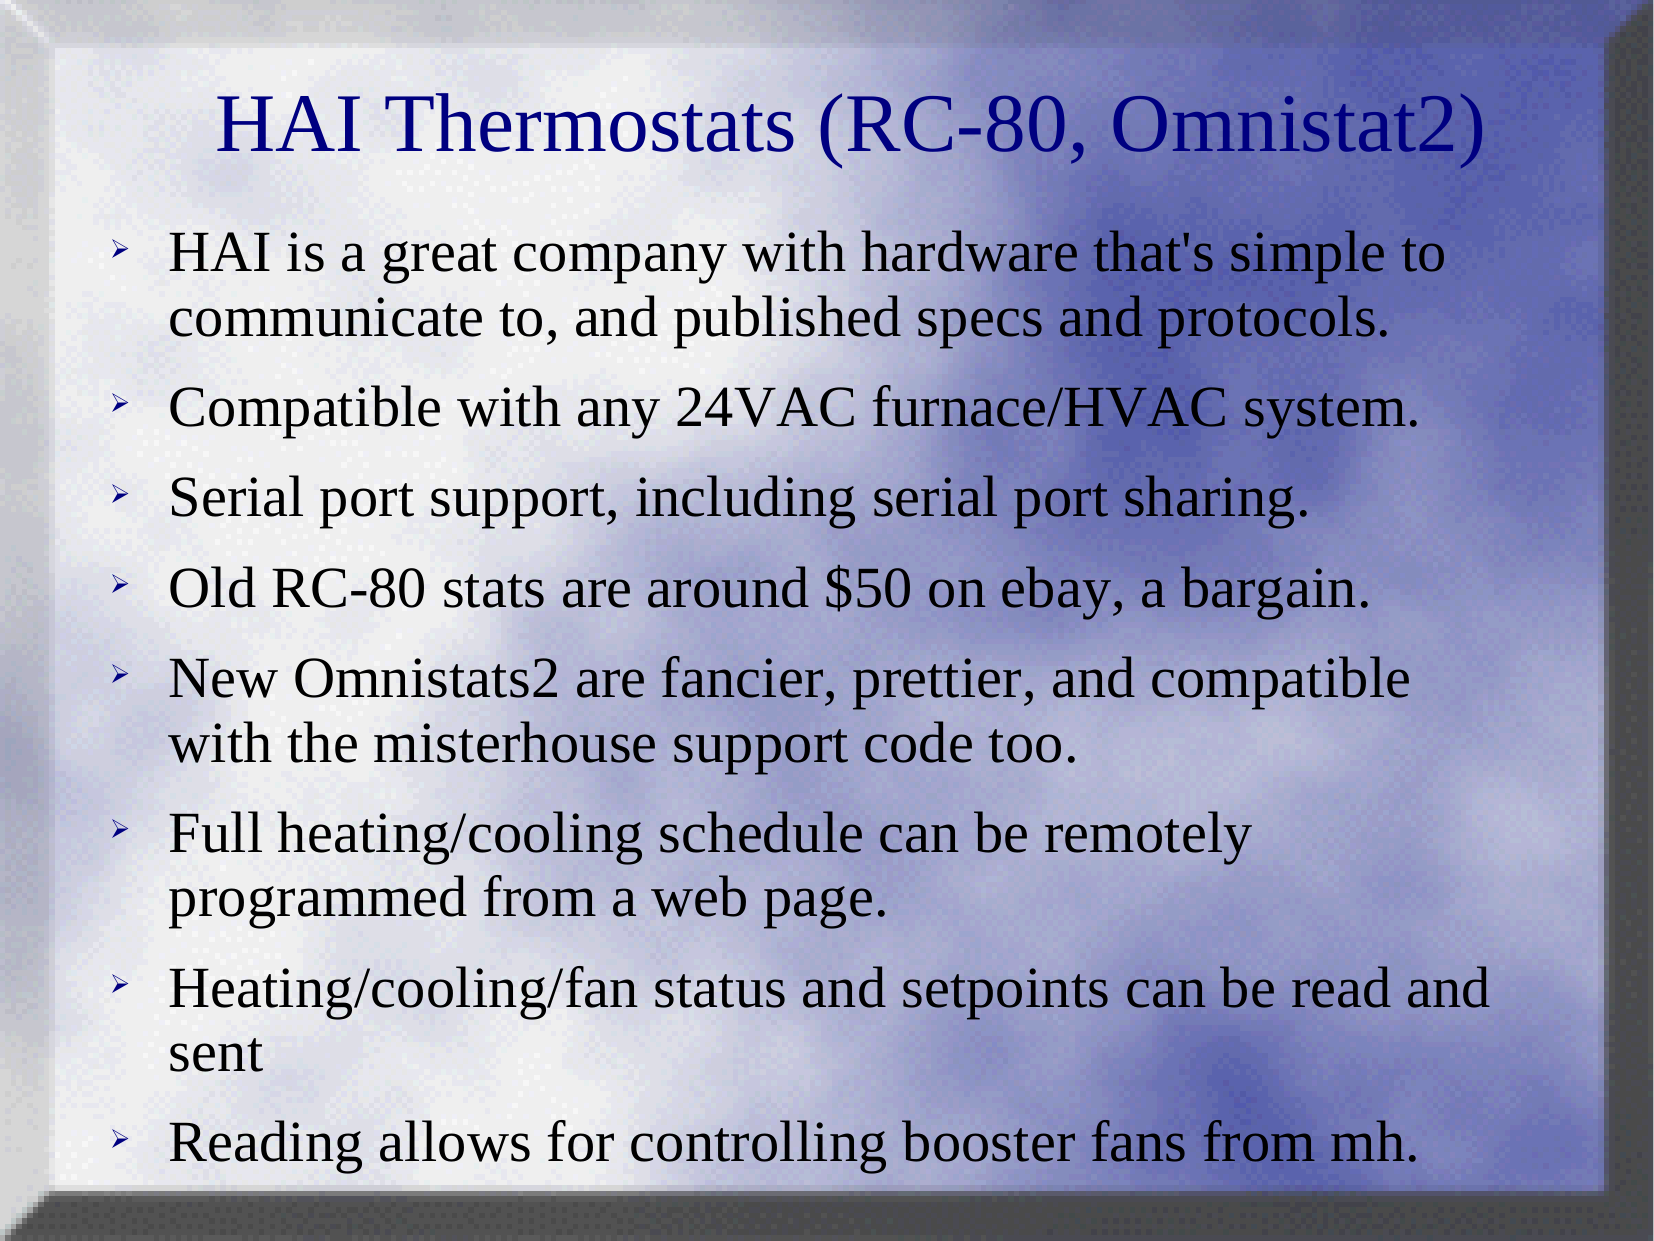

# HAI Thermostats (RC-80, Omnistat2)
HAI is a great company with hardware that's simple to communicate to, and published specs and protocols.
Compatible with any 24VAC furnace/HVAC system.
Serial port support, including serial port sharing.
Old RC-80 stats are around $50 on ebay, a bargain.
New Omnistats2 are fancier, prettier, and compatible with the misterhouse support code too.
Full heating/cooling schedule can be remotely programmed from a web page.
Heating/cooling/fan status and setpoints can be read and sent
Reading allows for controlling booster fans from mh.